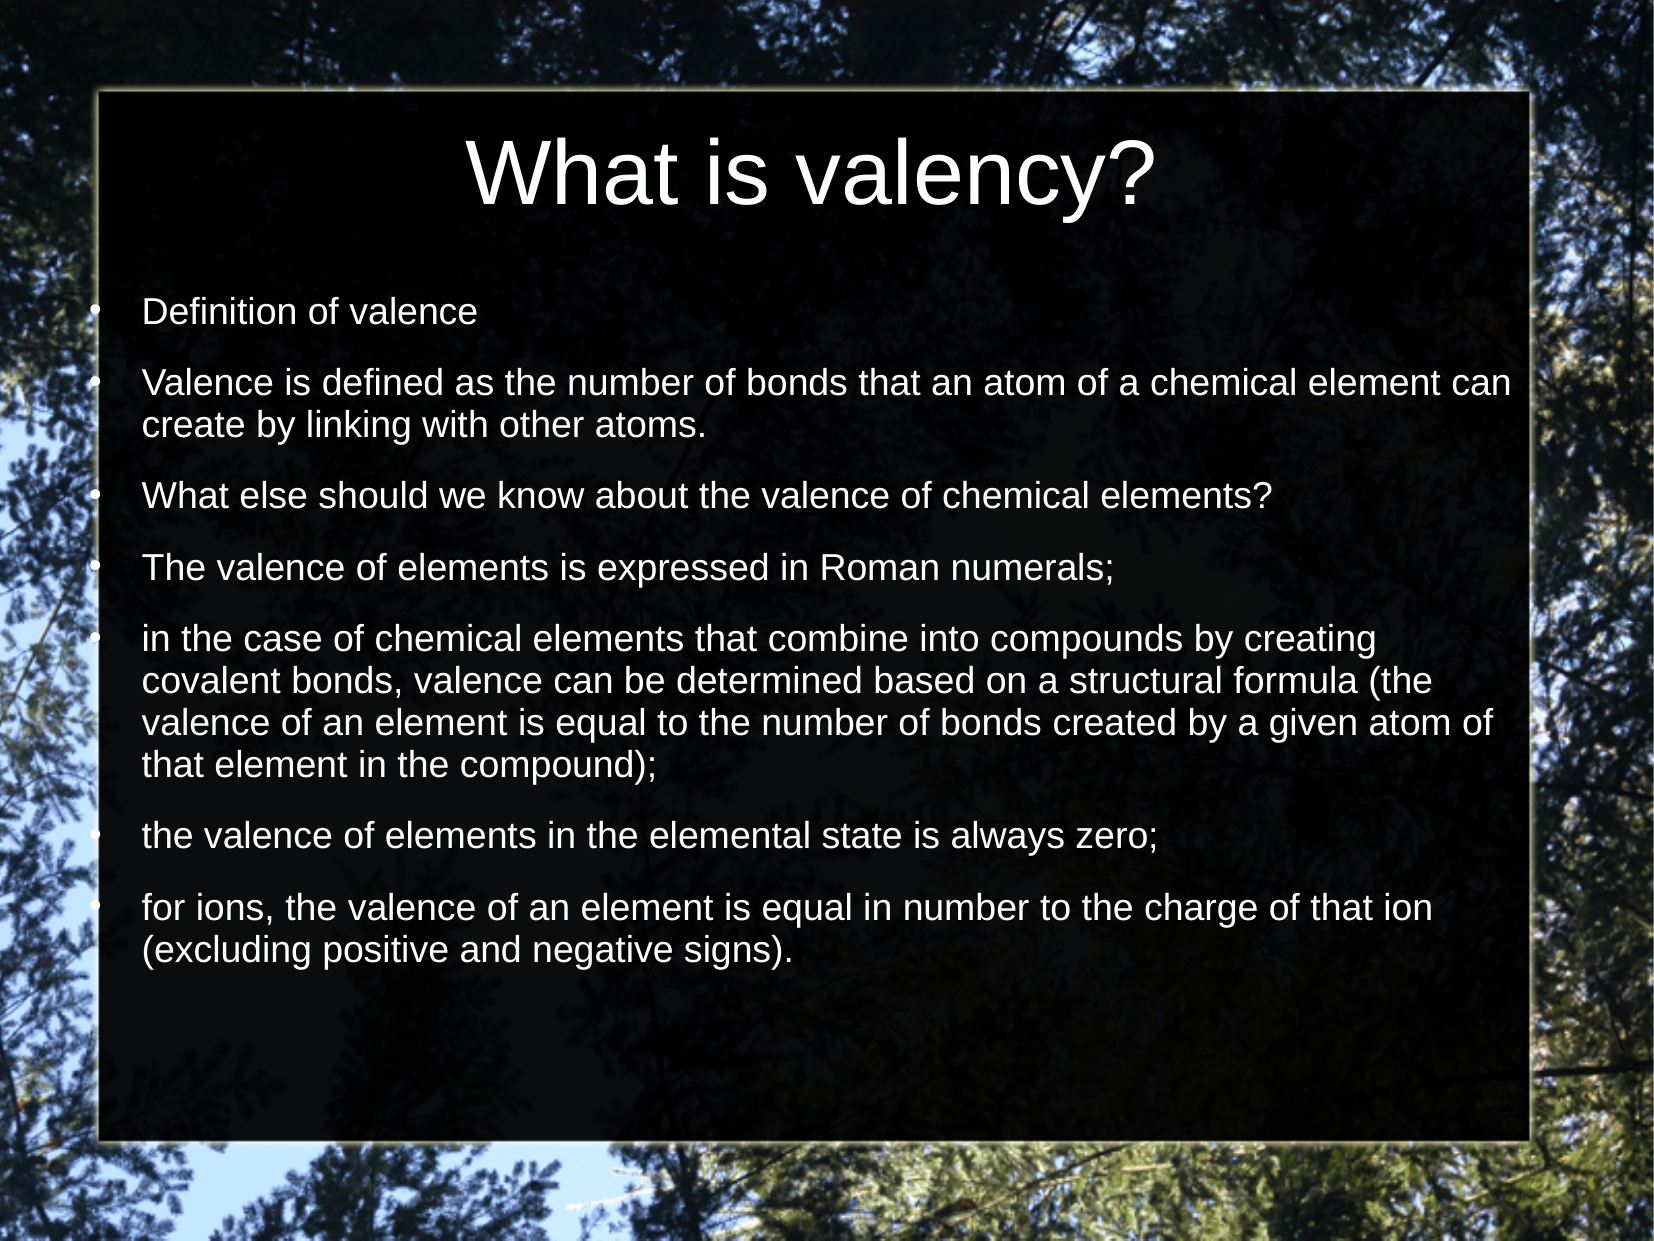

# What is valency?
Definition of valence
Valence is defined as the number of bonds that an atom of a chemical element can create by linking with other atoms.
What else should we know about the valence of chemical elements?
The valence of elements is expressed in Roman numerals;
in the case of chemical elements that combine into compounds by creating covalent bonds, valence can be determined based on a structural formula (the valence of an element is equal to the number of bonds created by a given atom of that element in the compound);
the valence of elements in the elemental state is always zero;
for ions, the valence of an element is equal in number to the charge of that ion (excluding positive and negative signs).